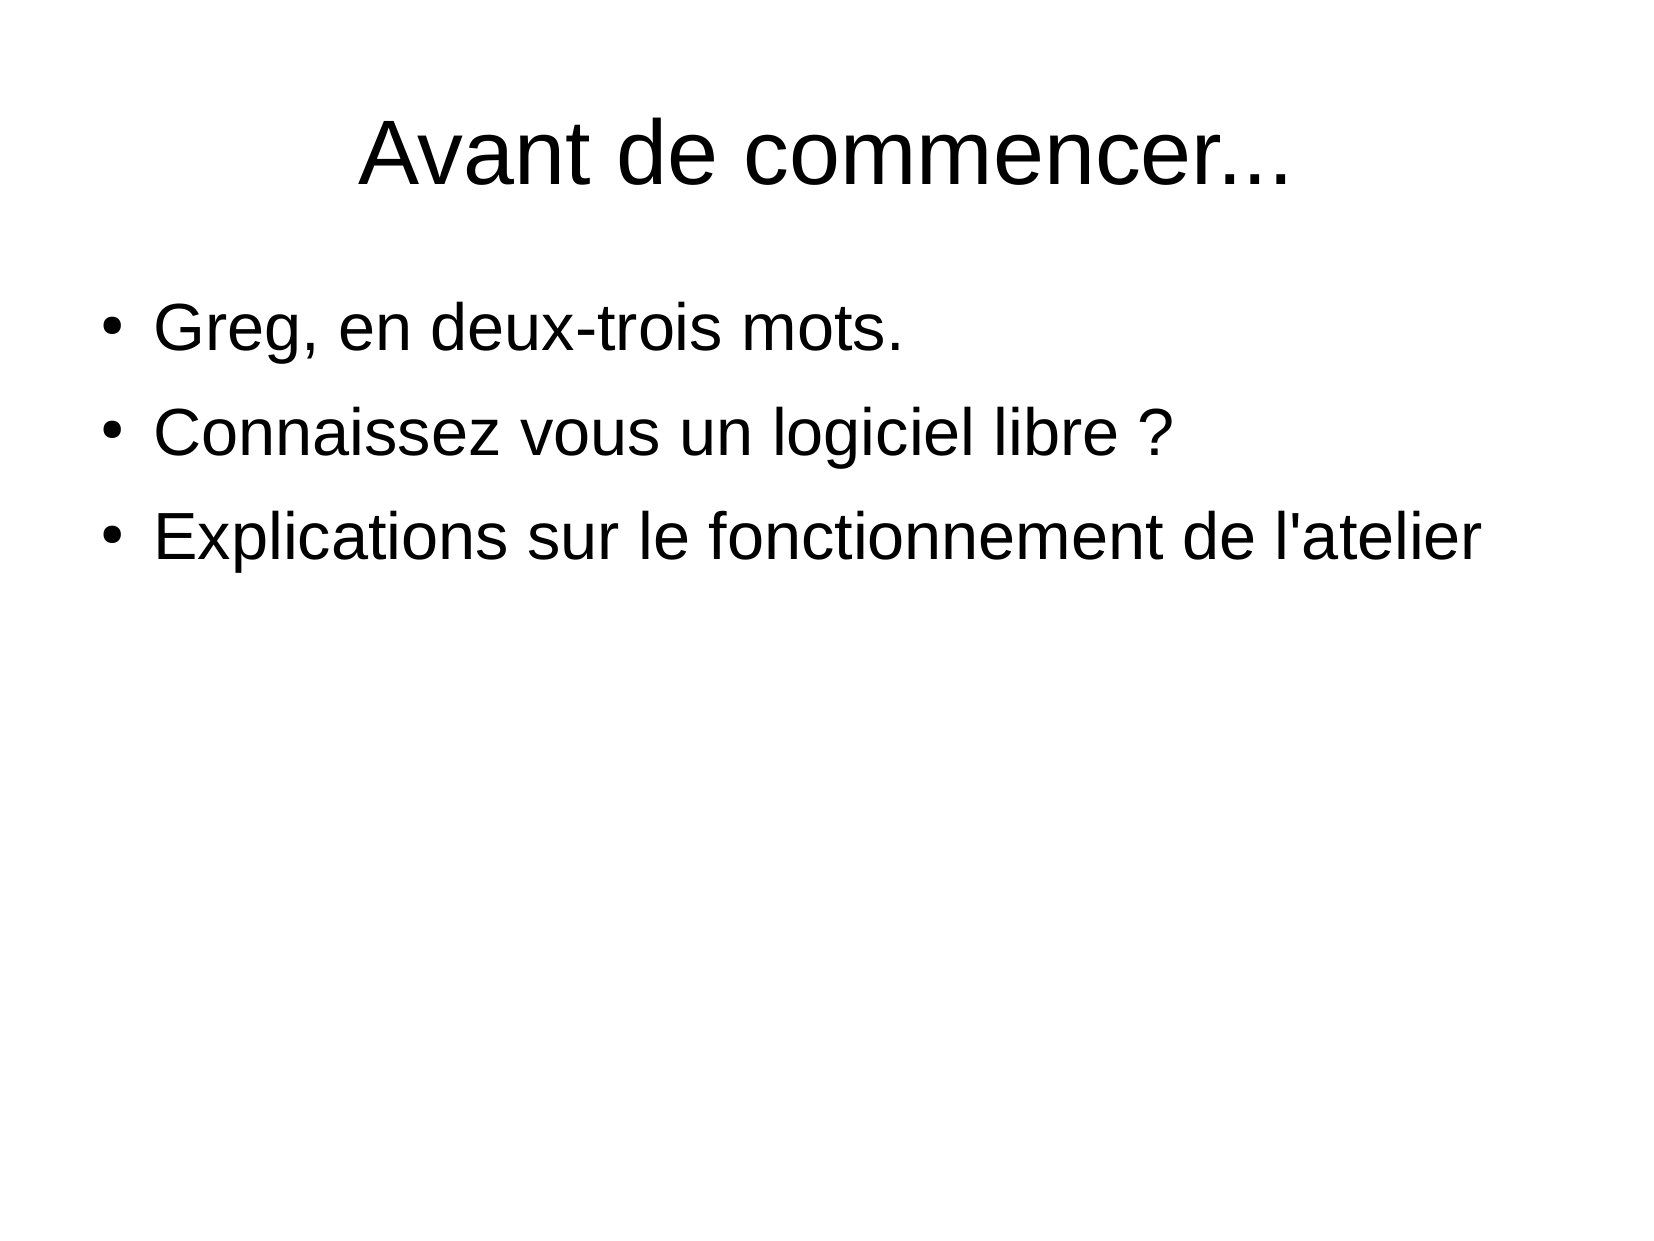

# Avant de commencer...
Greg, en deux-trois mots.
Connaissez vous un logiciel libre ?
Explications sur le fonctionnement de l'atelier